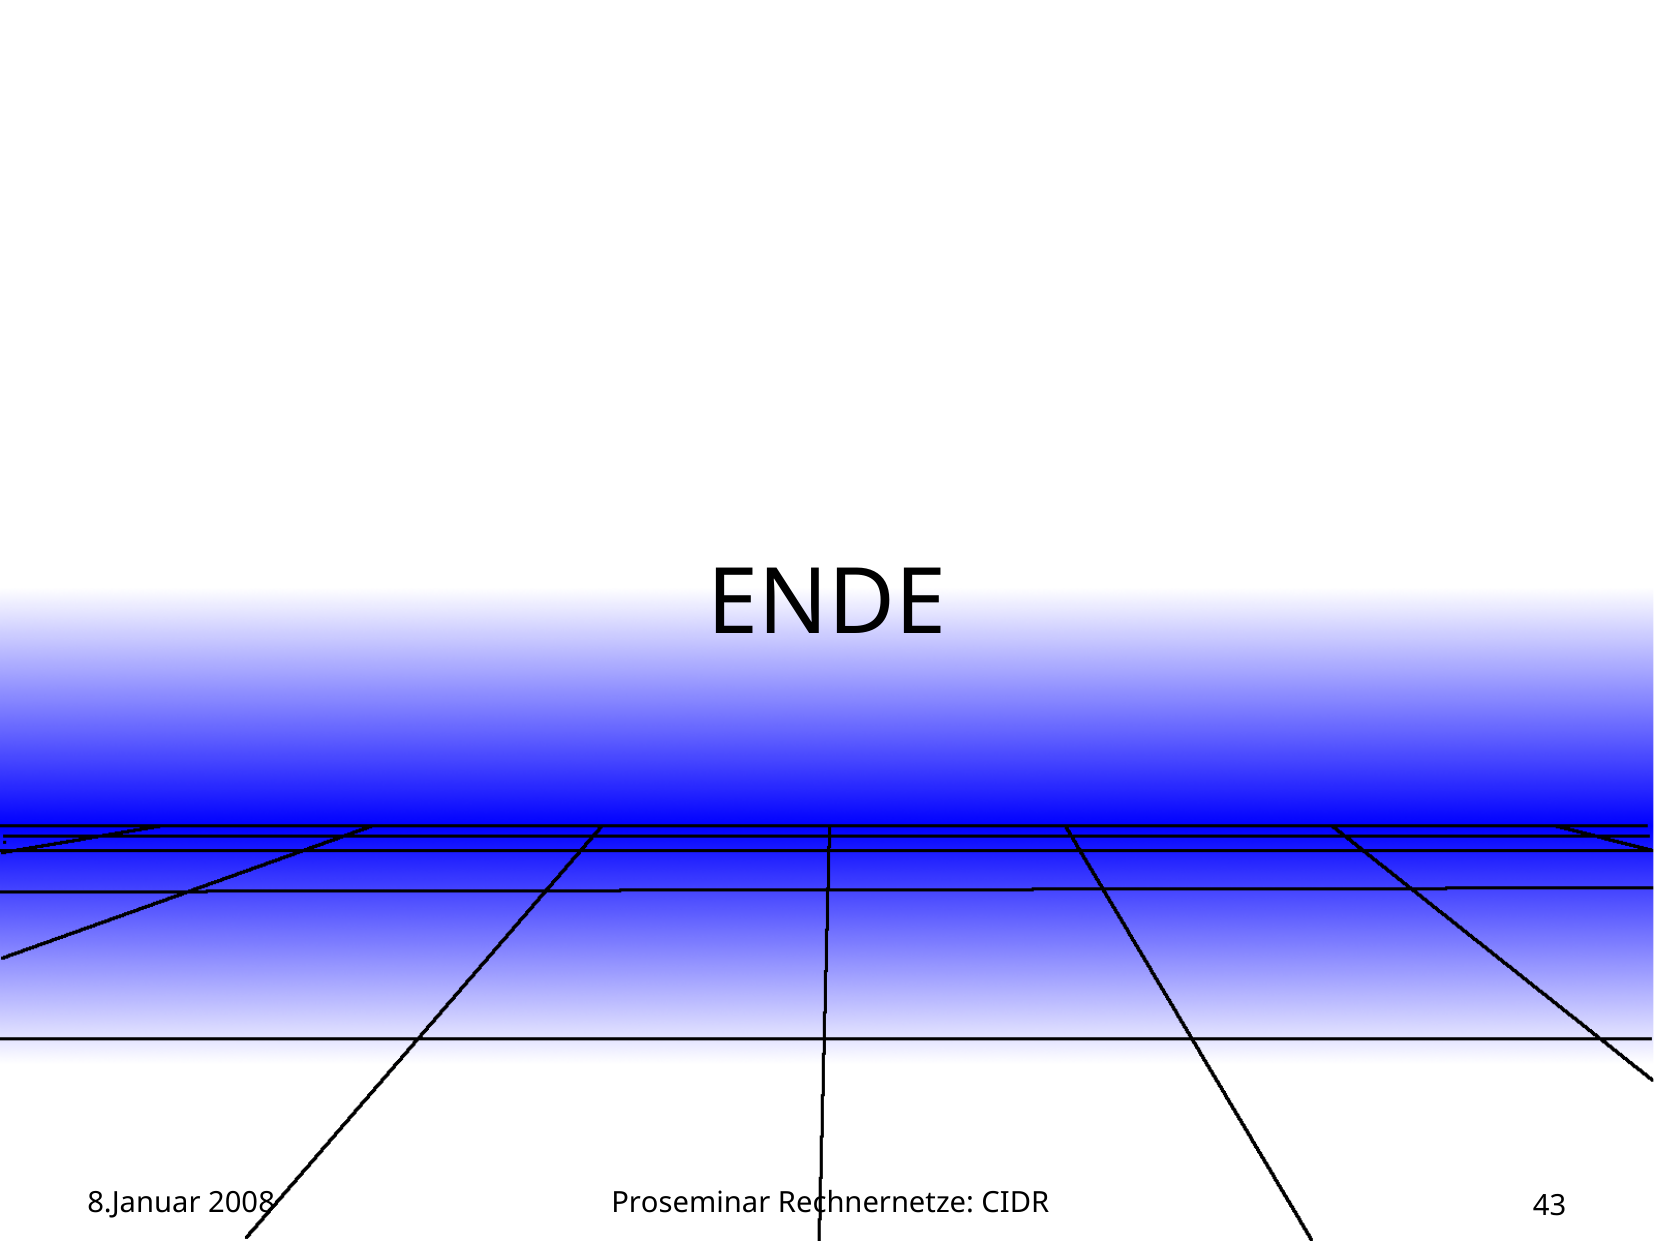

# ENDE
8.Januar 2008
Proseminar Rechnernetze: CIDR
43